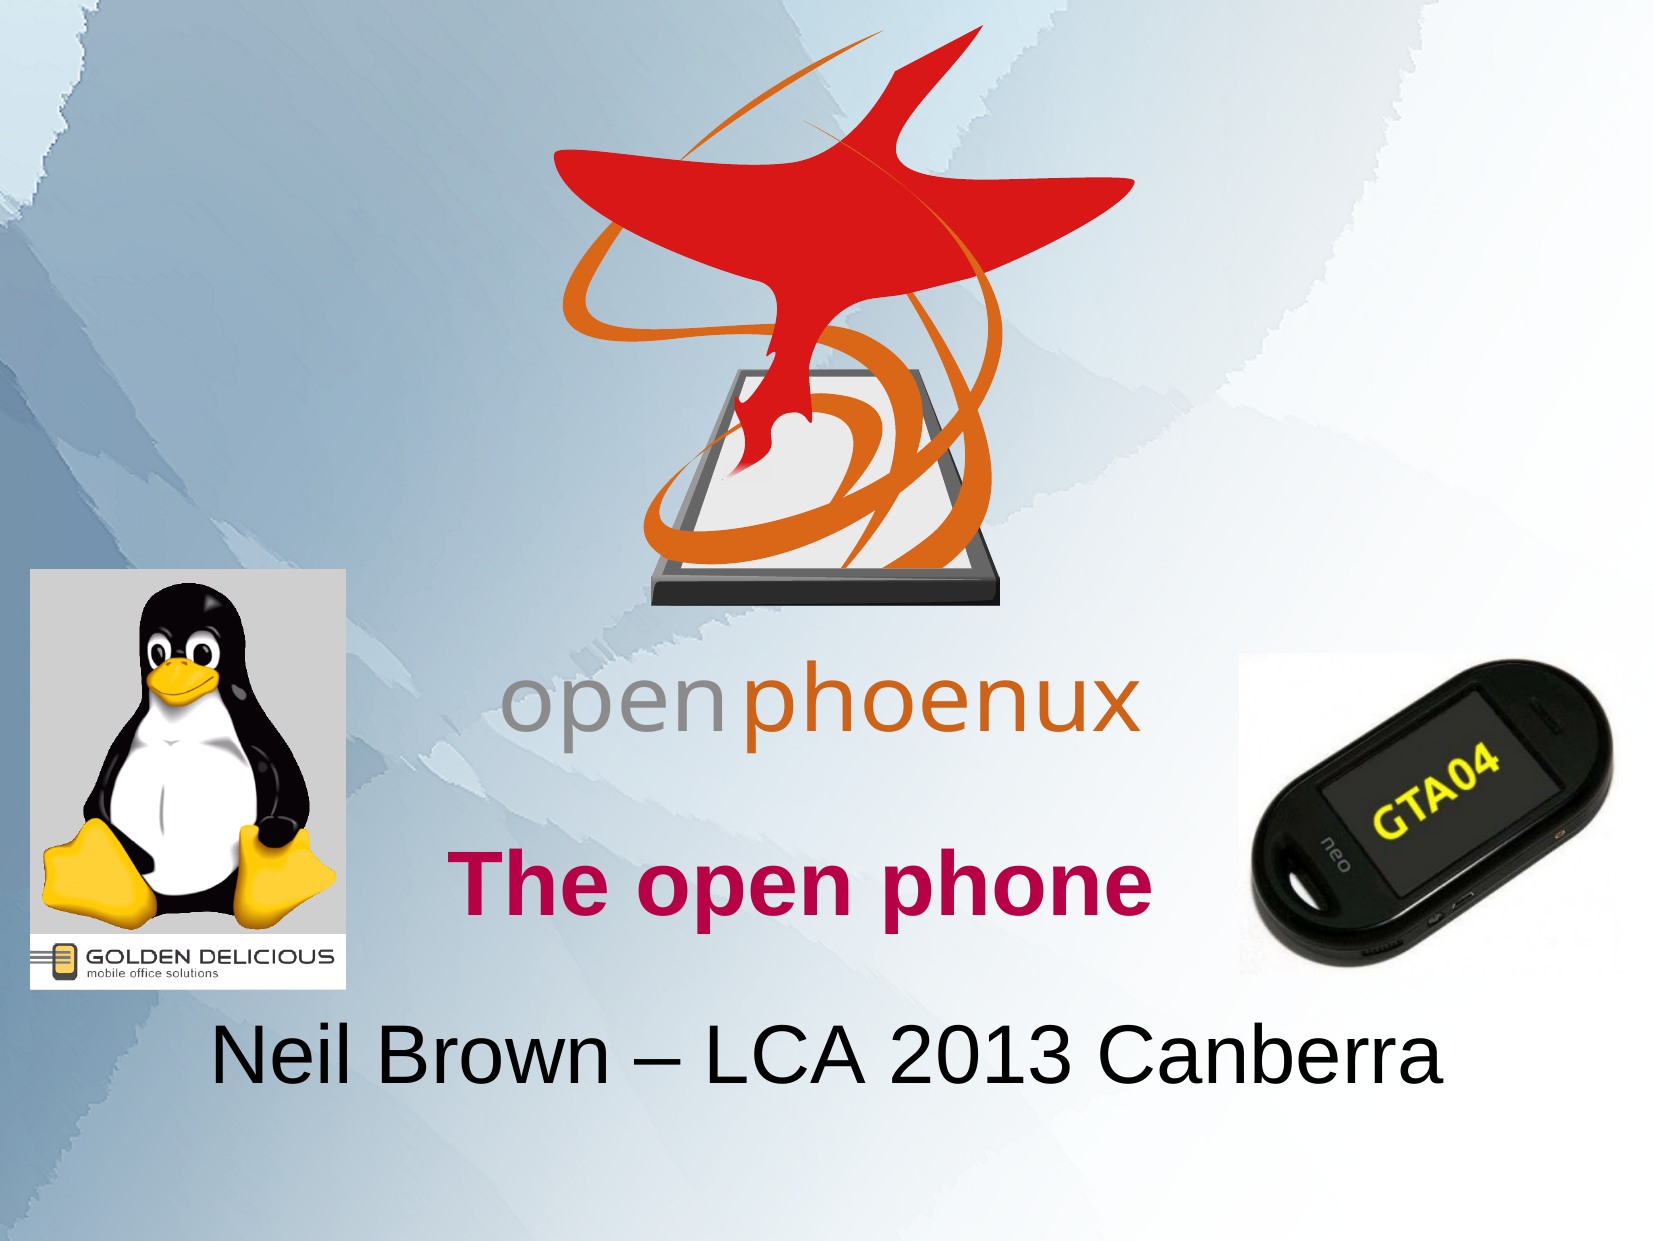

The open phone
# Neil Brown – LCA 2013 Canberra